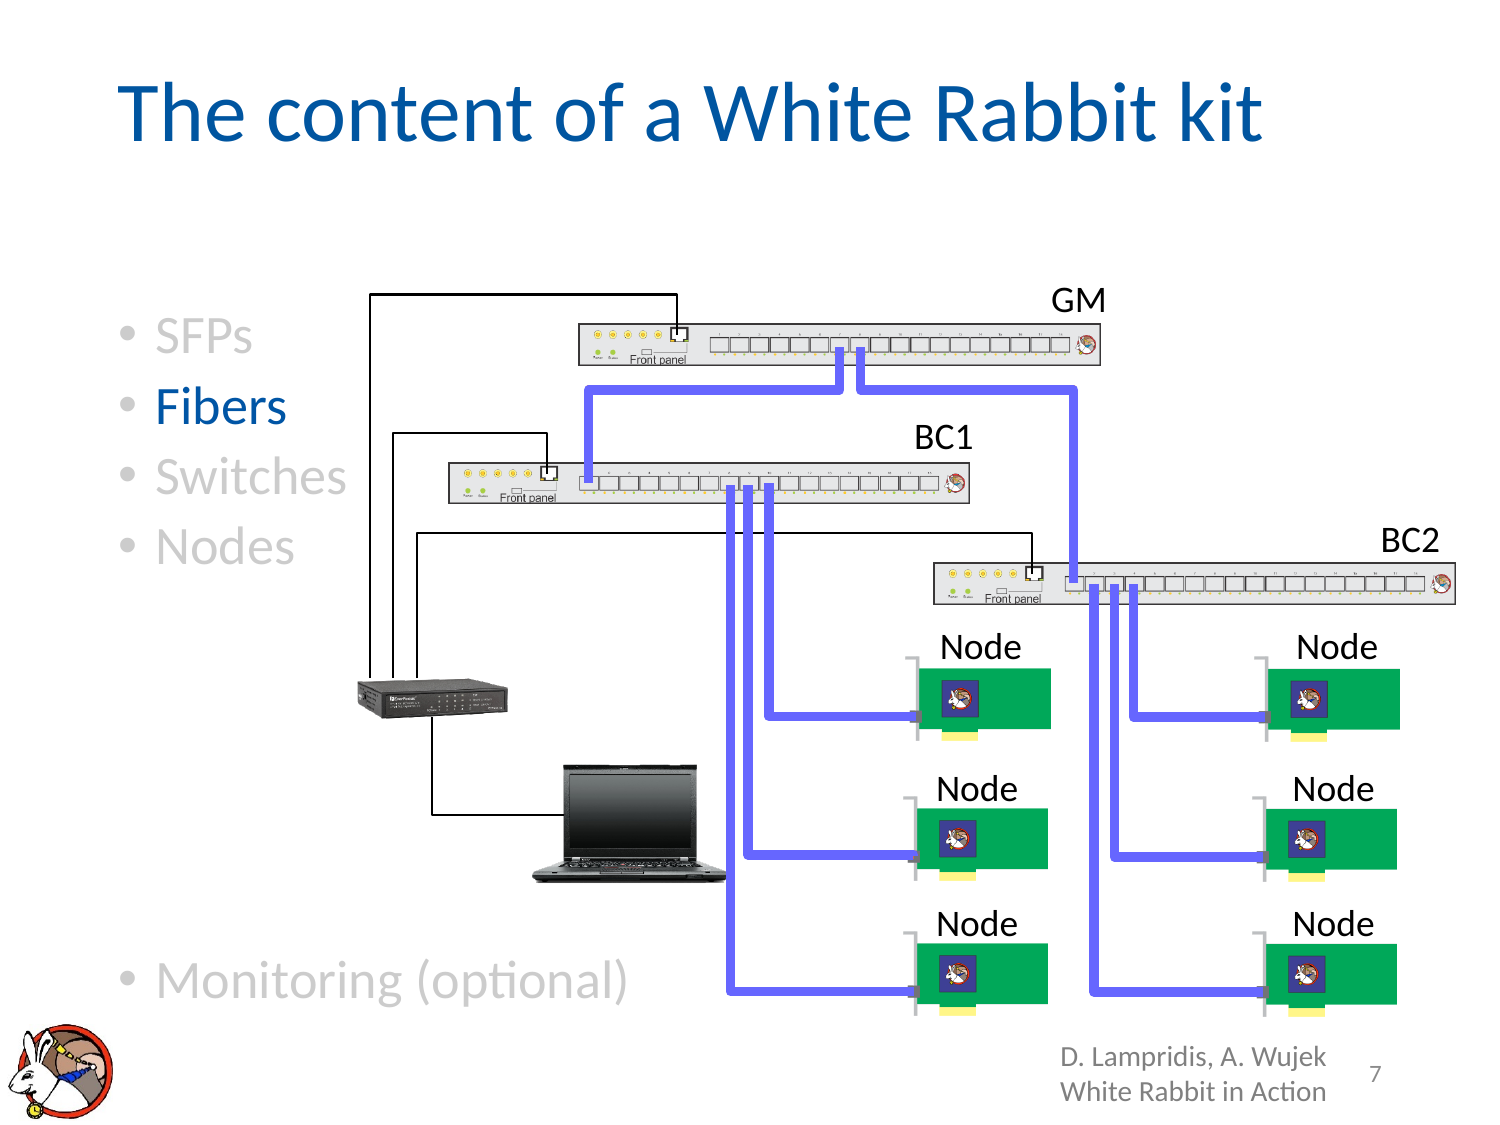

The content of a White Rabbit kit
GM
SFPs
Fibers
Switches
Nodes
Monitoring (optional)
BC1
BC2
Node
Node
Node
Node
Node
Node